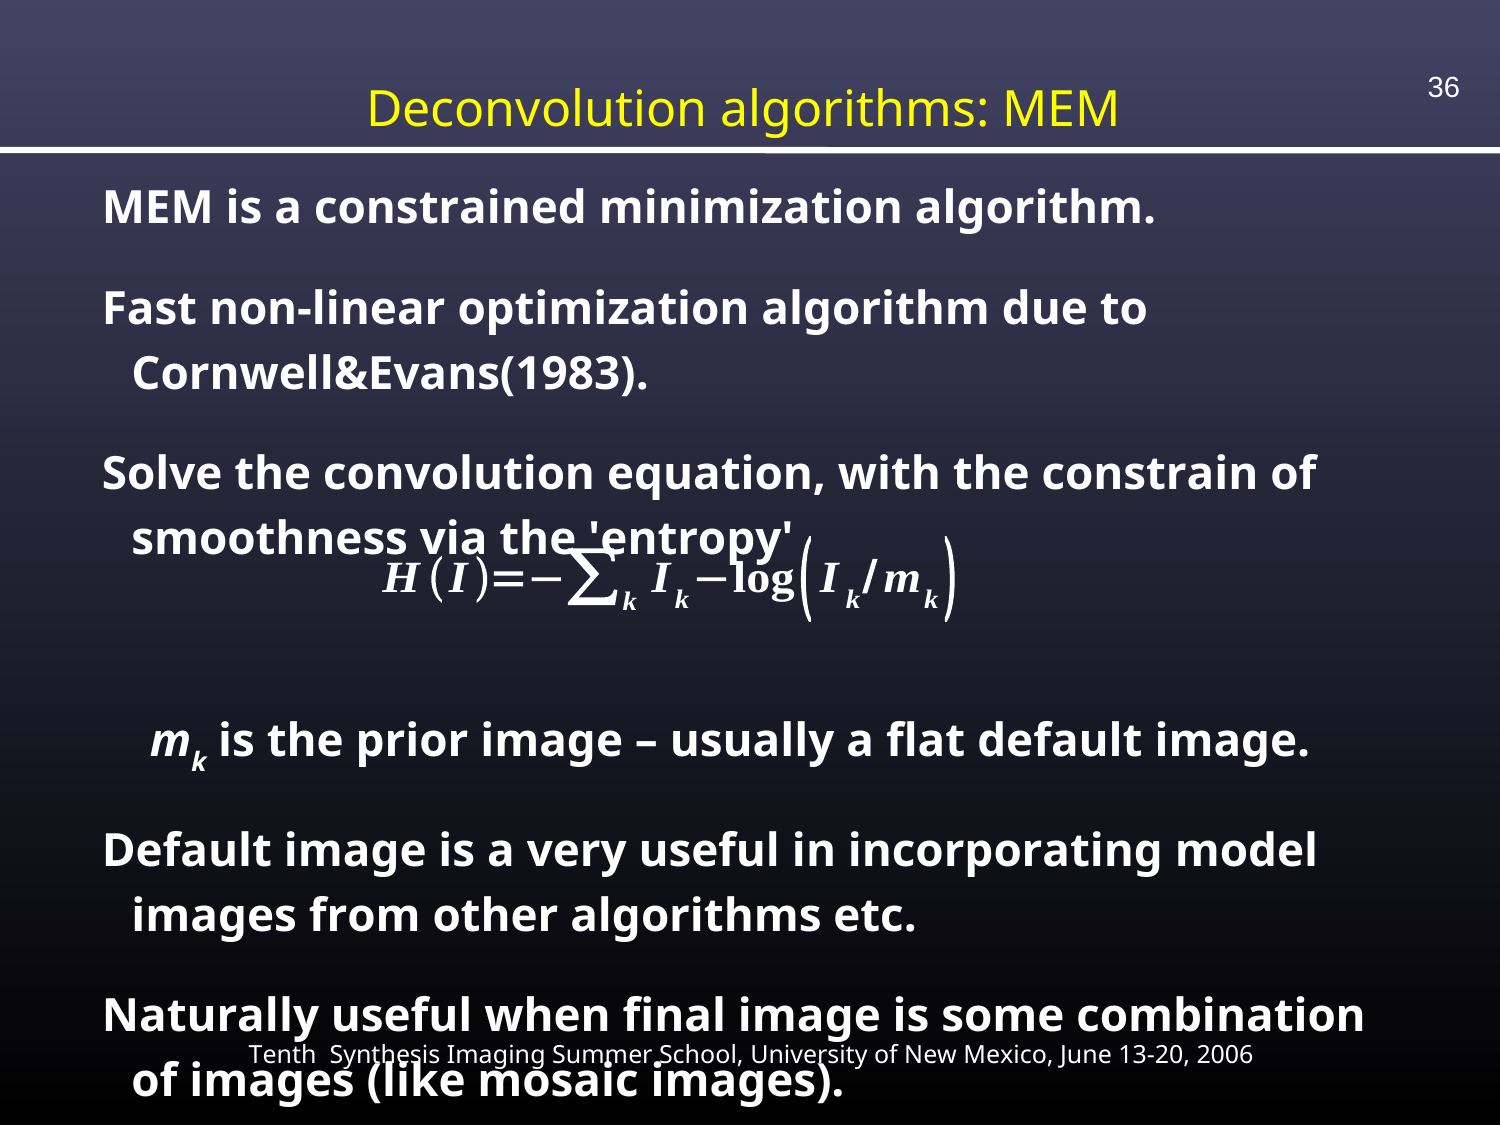

# Deconvolution algorithms: MEM
MEM is a constrained minimization algorithm.
Fast non-linear optimization algorithm due to Cornwell&Evans(1983).
Solve the convolution equation, with the constrain of smoothness via the 'entropy'
 mk is the prior image – usually a flat default image.
Default image is a very useful in incorporating model images from other algorithms etc.
Naturally useful when final image is some combination of images (like mosaic images).